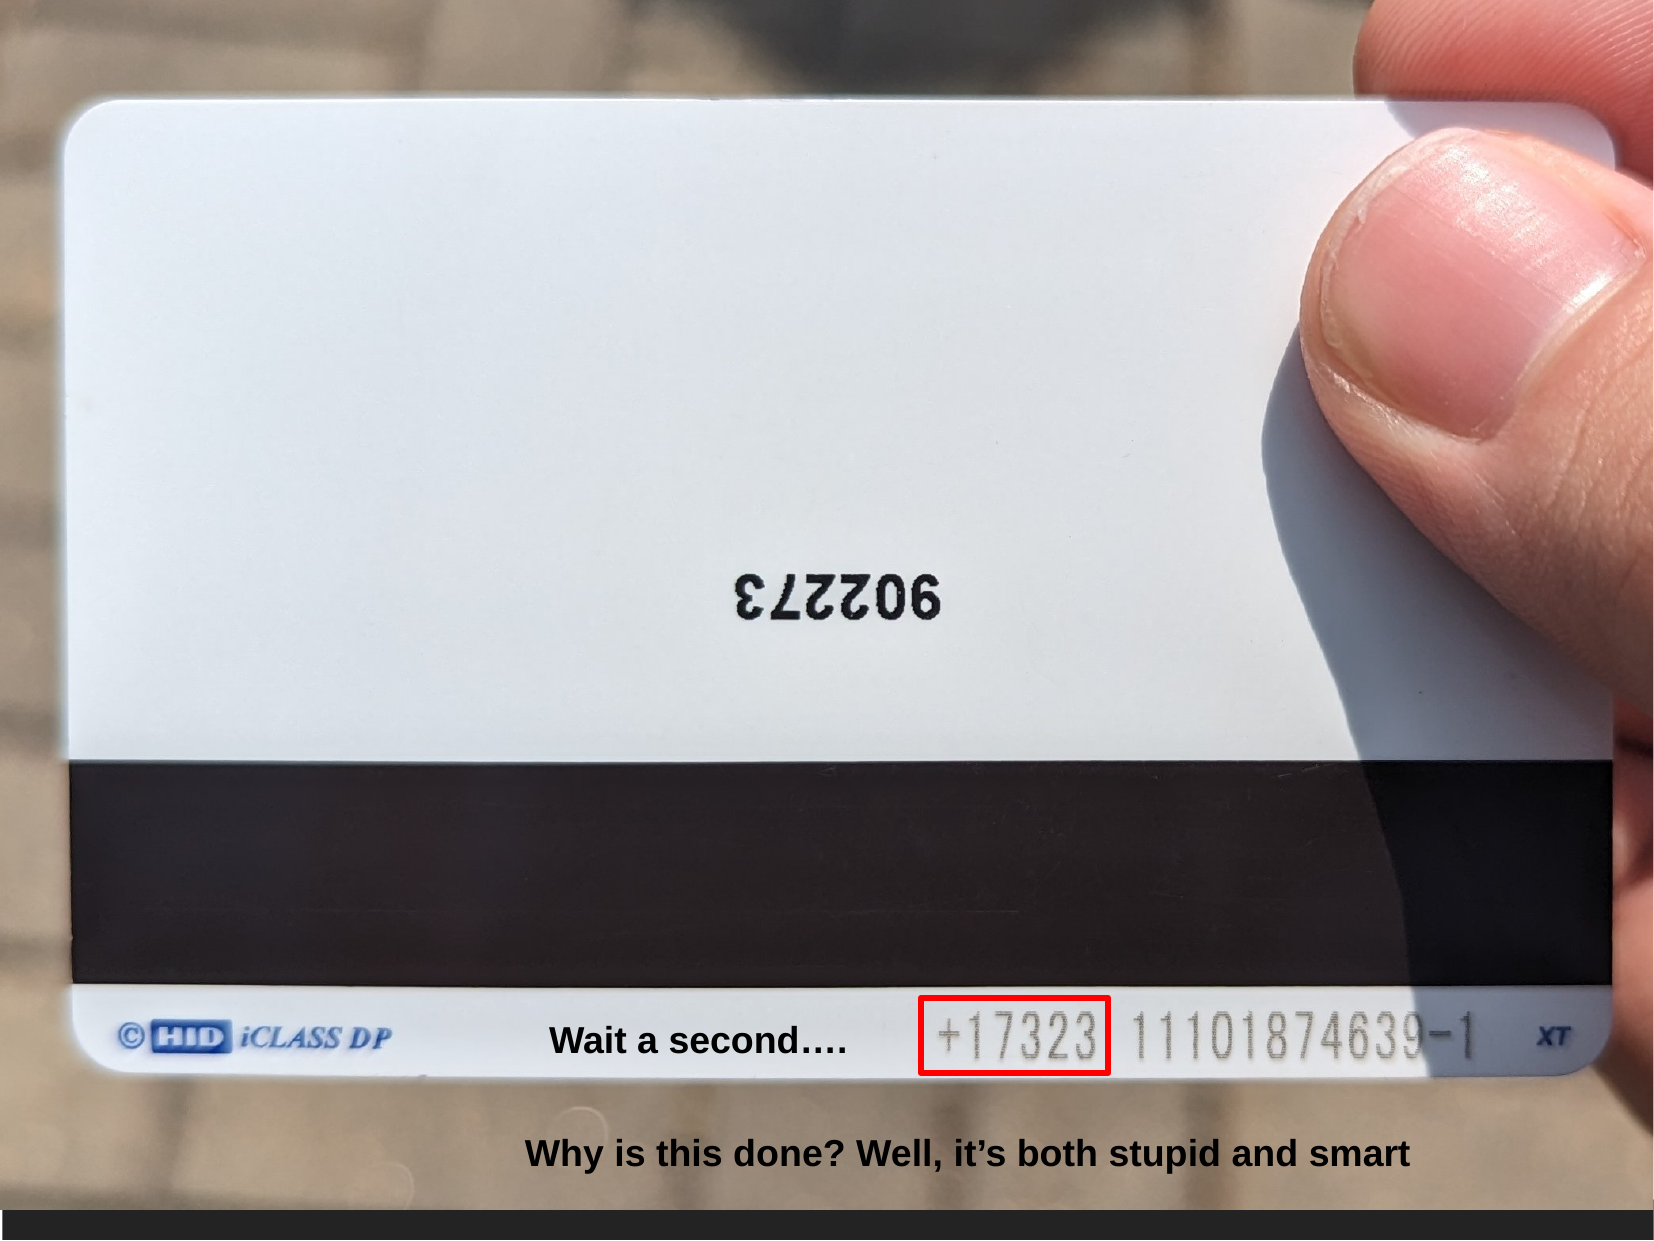

Wait a second….
Why is this done? Well, it’s both stupid and smart